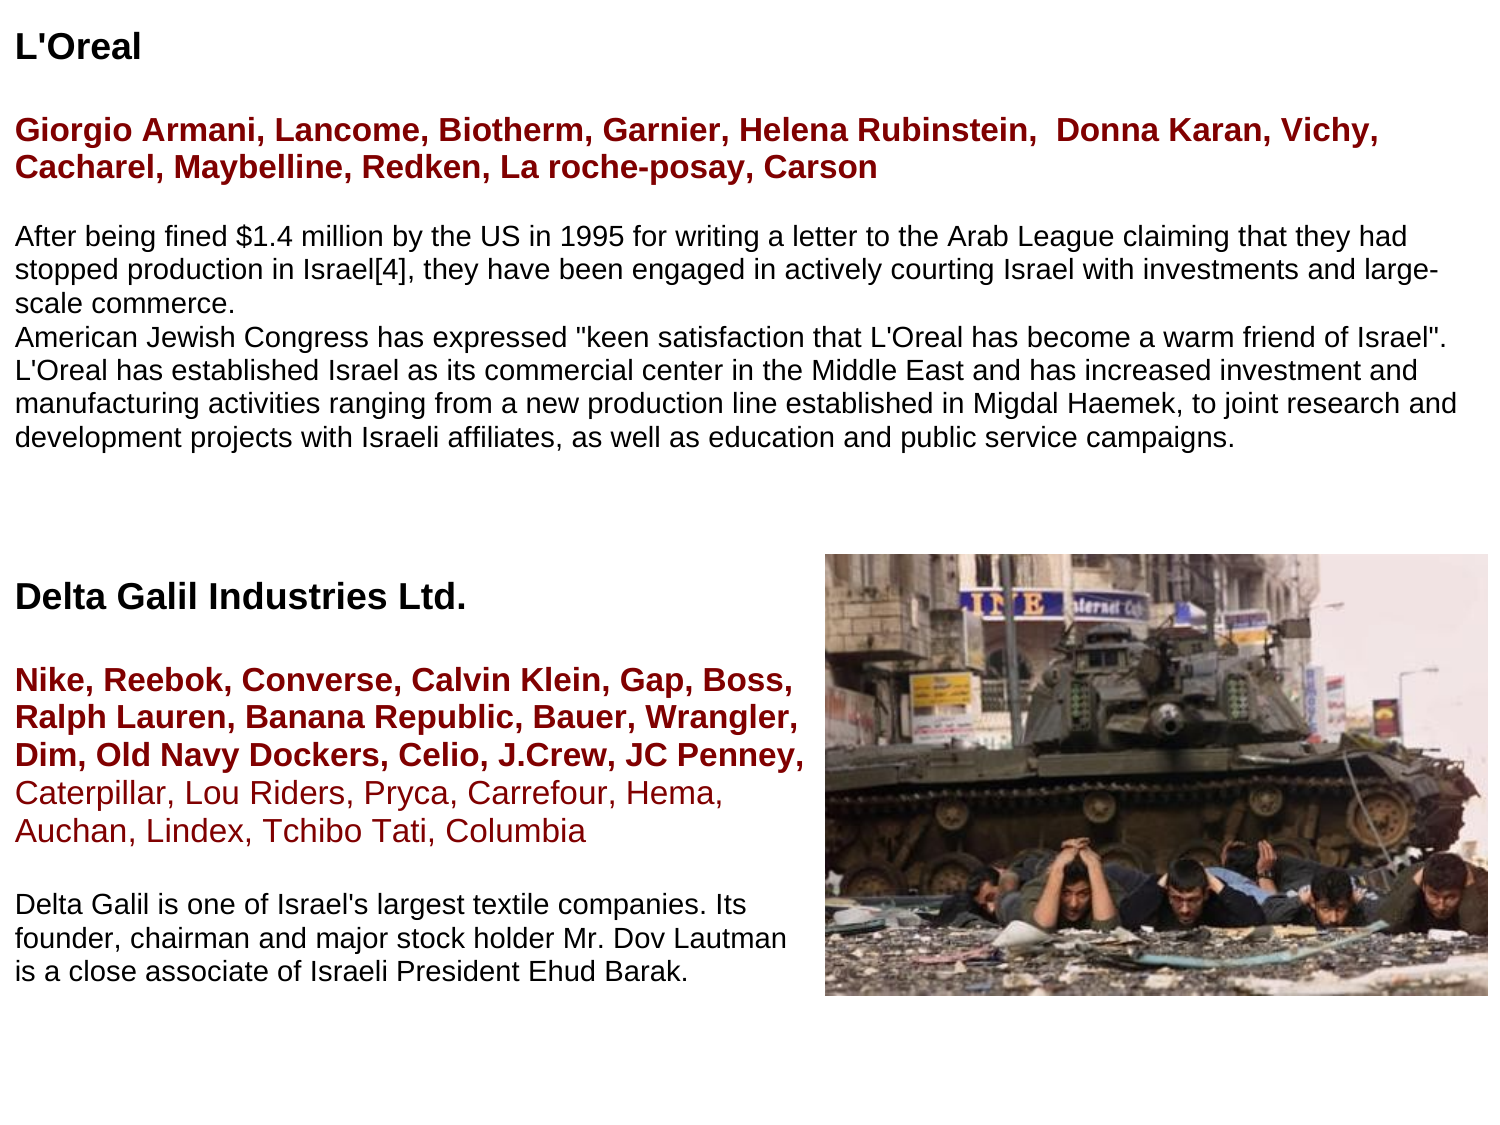

L'Oreal
Giorgio Armani, Lancome, Biotherm, Garnier, Helena Rubinstein, Donna Karan, Vichy,
Cacharel, Maybelline, Redken, La roche-posay, Carson
After being fined $1.4 million by the US in 1995 for writing a letter to the Arab League claiming that they had
stopped production in Israel[4], they have been engaged in actively courting Israel with investments and large-
scale commerce.
American Jewish Congress has expressed "keen satisfaction that L'Oreal has become a warm friend of Israel".
L'Oreal has established Israel as its commercial center in the Middle East and has increased investment and
manufacturing activities ranging from a new production line established in Migdal Haemek, to joint research and
development projects with Israeli affiliates, as well as education and public service campaigns.
Delta Galil Industries Ltd.
Nike, Reebok, Converse, Calvin Klein, Gap, Boss,
Ralph Lauren, Banana Republic, Bauer, Wrangler,
Dim, Old Navy Dockers, Celio, J.Crew, JC Penney,
Caterpillar, Lou Riders, Pryca, Carrefour, Hema,
Auchan, Lindex, Tchibo Tati, Columbia
Delta Galil is one of Israel's largest textile companies. Its
founder, chairman and major stock holder Mr. Dov Lautman
is a close associate of Israeli President Ehud Barak.